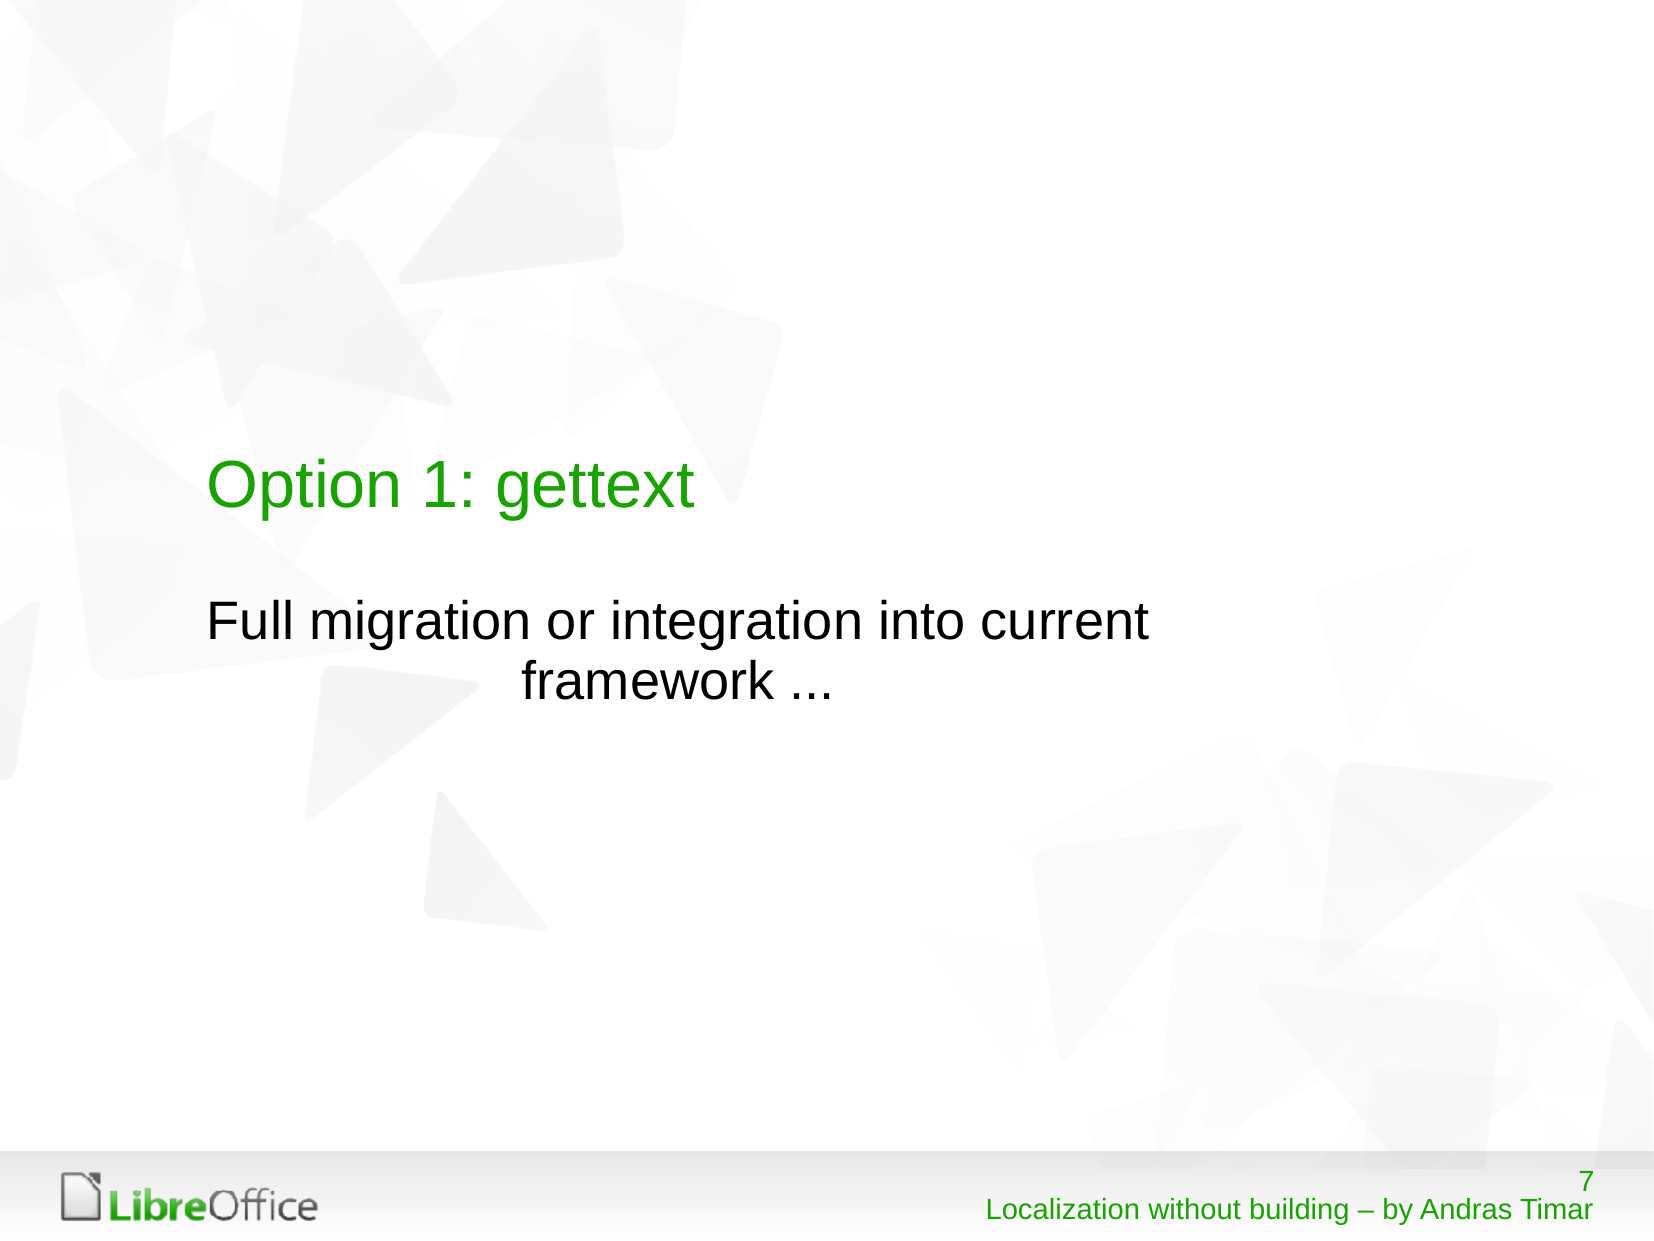

# Option 1: gettext
Full migration or integration into current framework ...
7
Localization without building – by Andras Timar